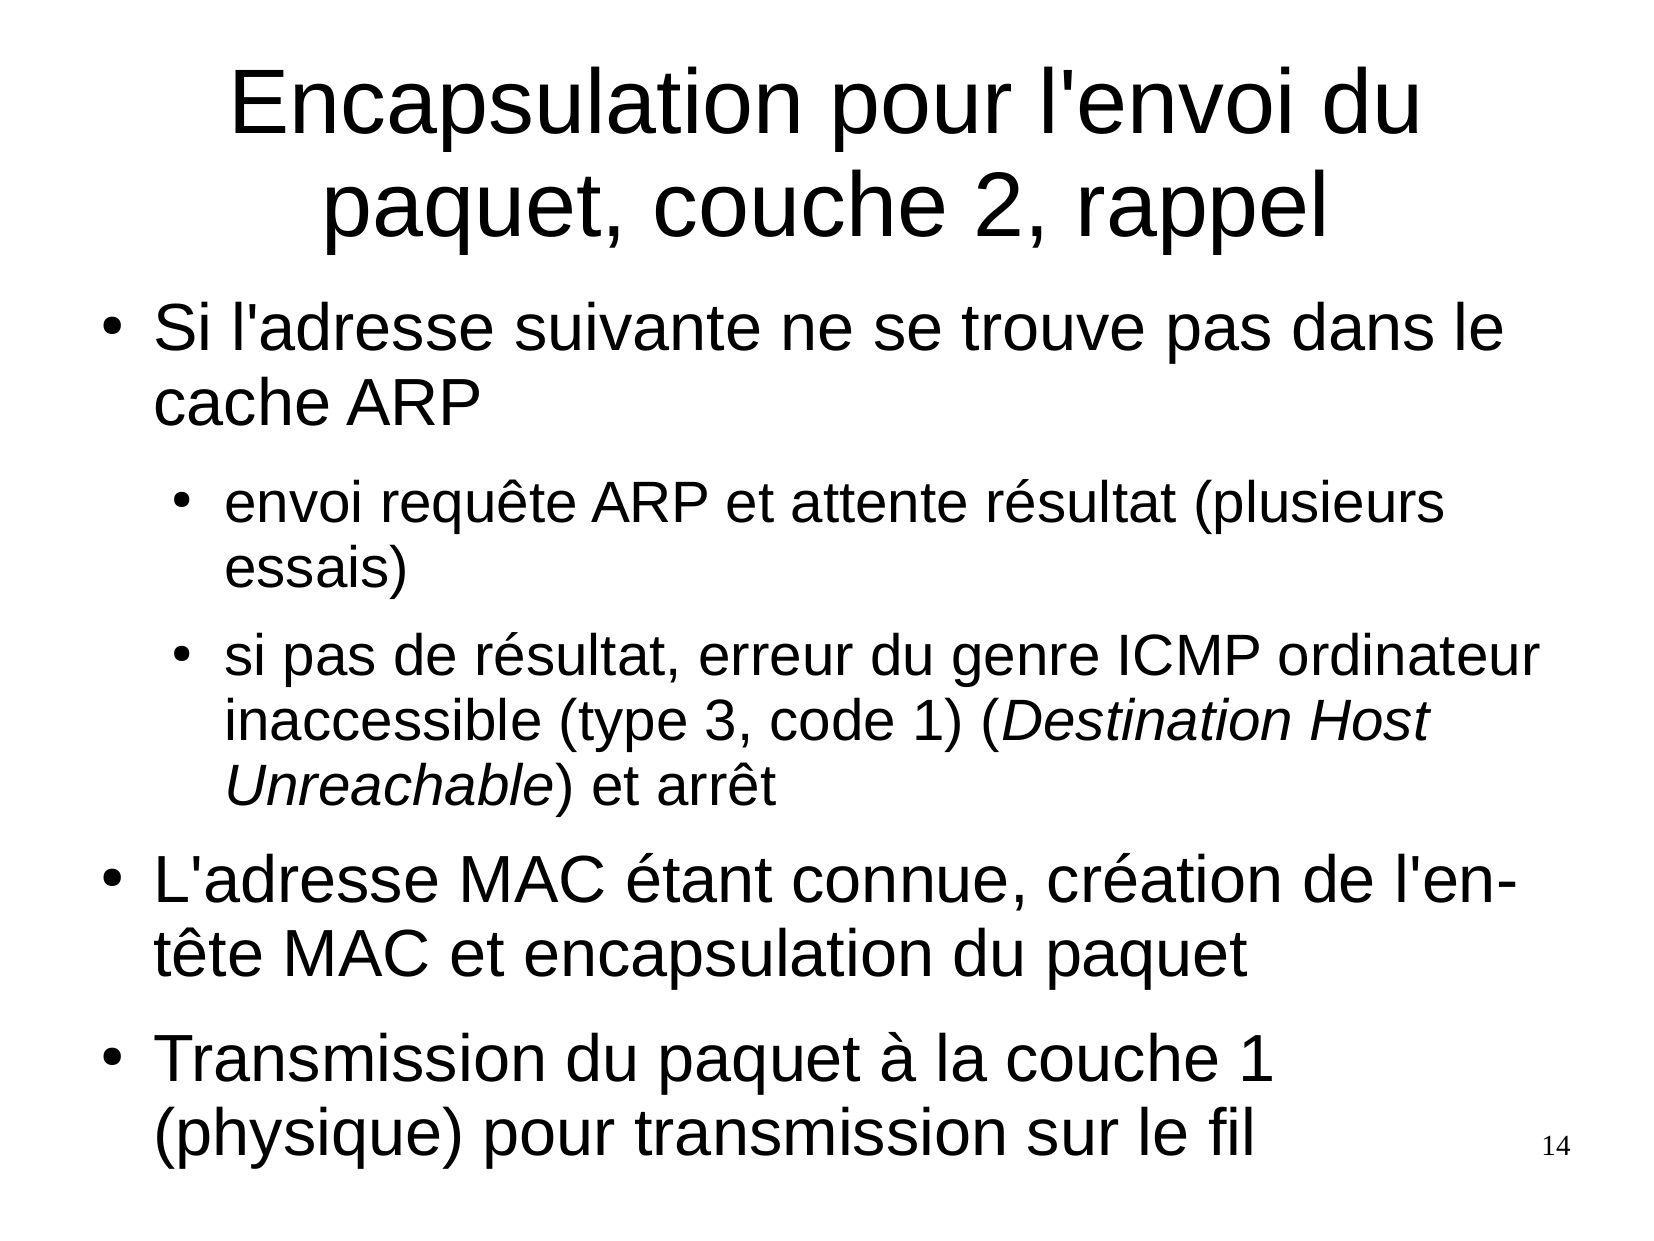

# Encapsulation pour l'envoi du paquet, couche 2, rappel
Si l'adresse suivante ne se trouve pas dans le cache ARP
envoi requête ARP et attente résultat (plusieurs essais)
si pas de résultat, erreur du genre ICMP ordinateur inaccessible (type 3, code 1) (Destination Host Unreachable) et arrêt
L'adresse MAC étant connue, création de l'en-tête MAC et encapsulation du paquet
Transmission du paquet à la couche 1 (physique) pour transmission sur le fil
14